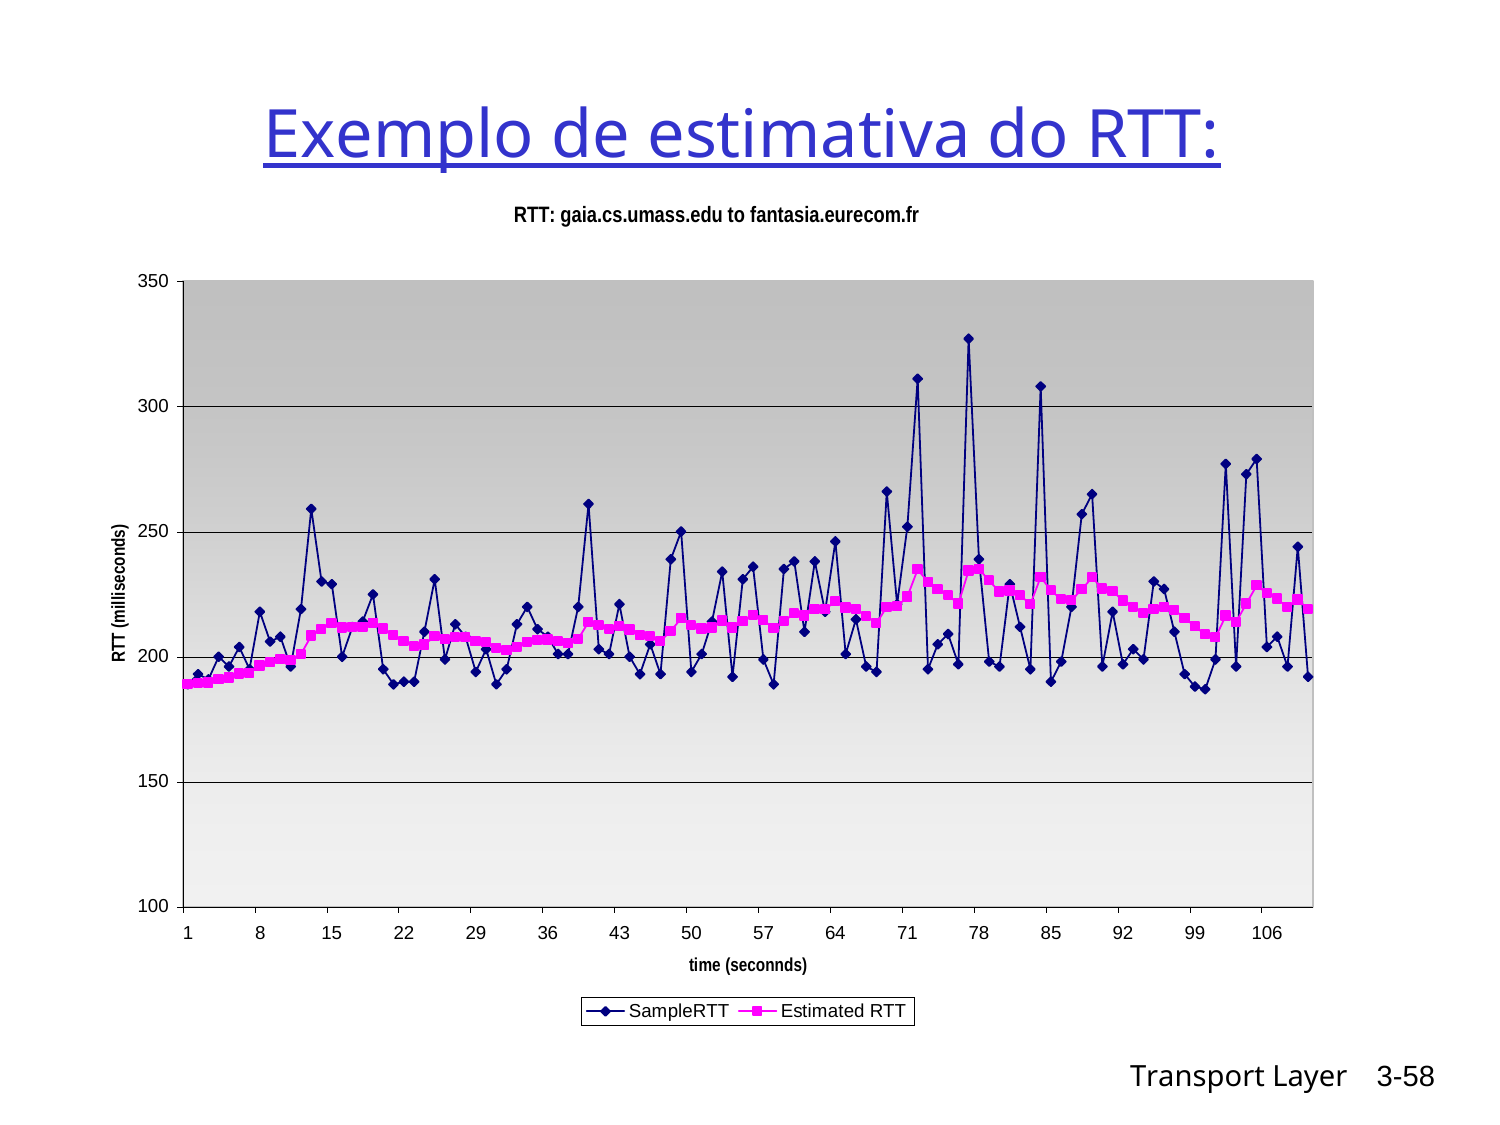

# Exemplo de estimativa do RTT:
Transport Layer